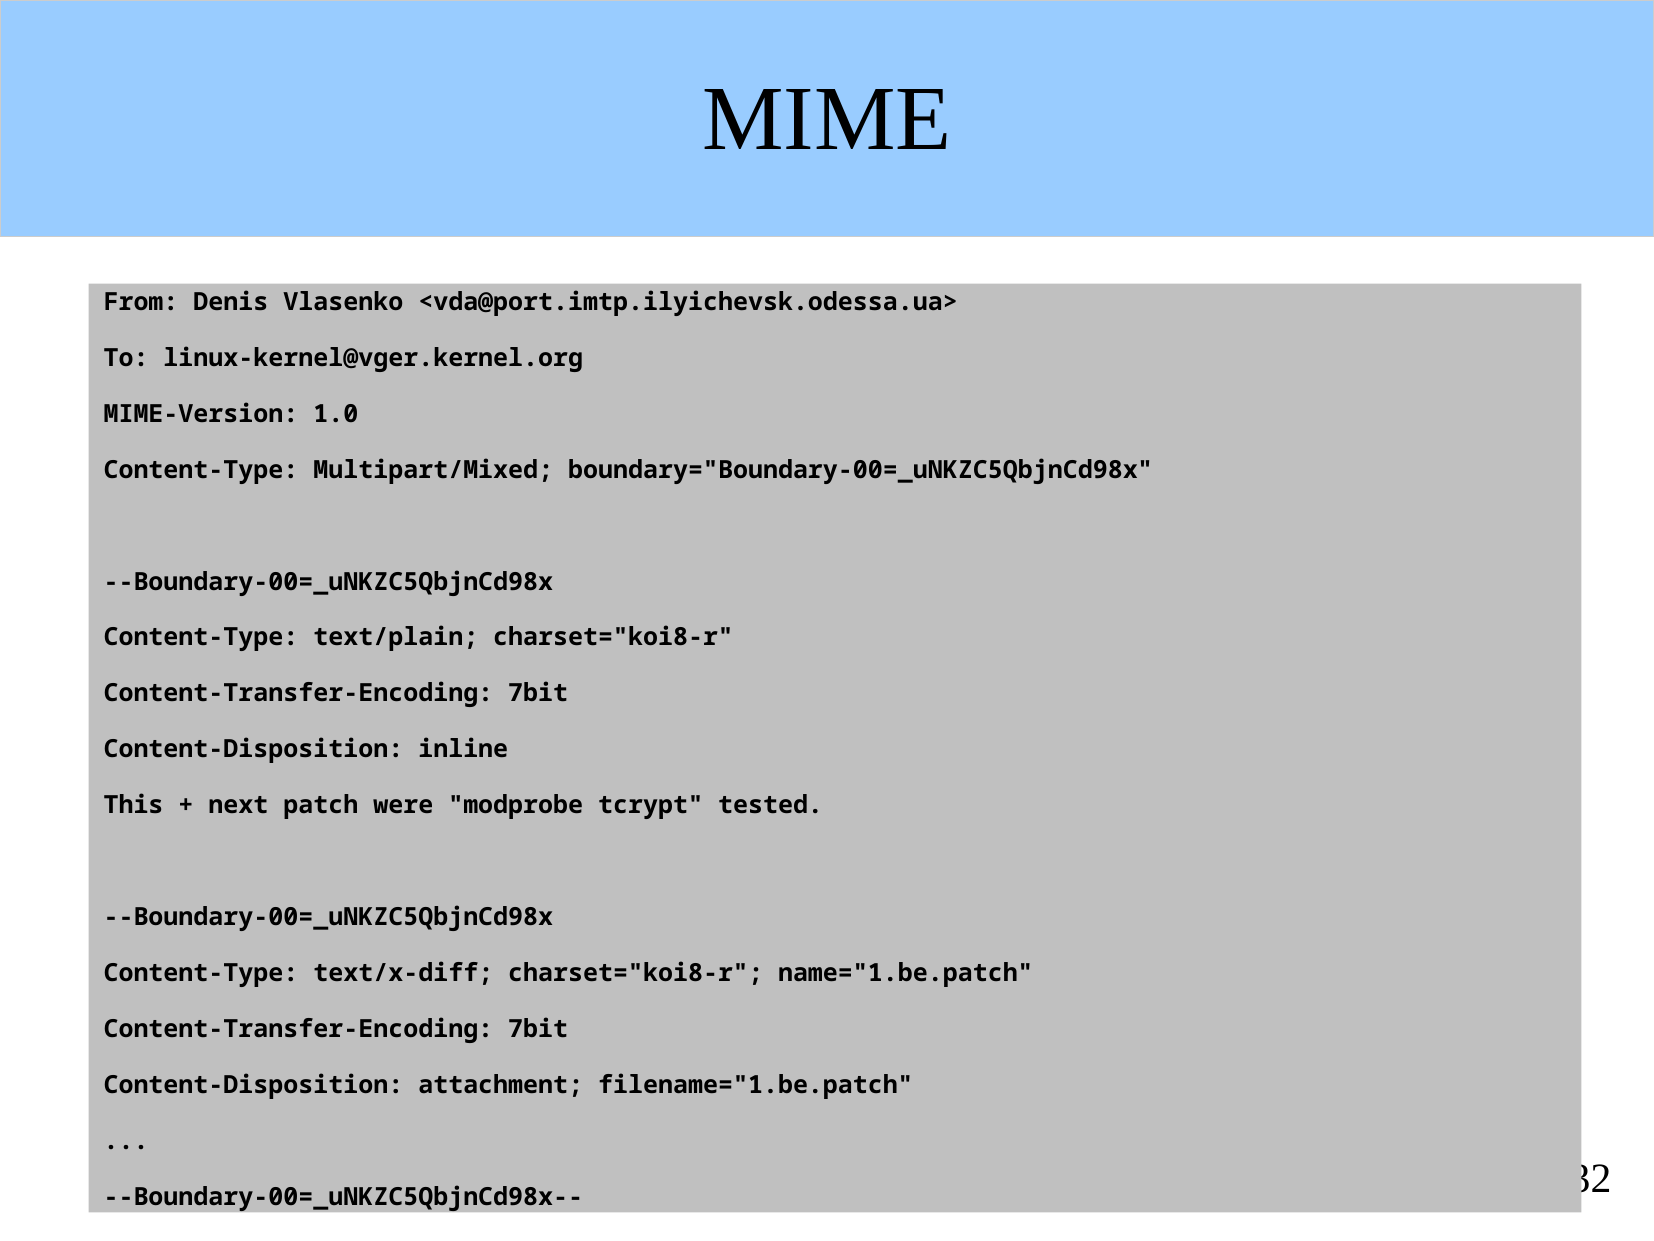

# MIME
 From: Denis Vlasenko <vda@port.imtp.ilyichevsk.odessa.ua>
 To: linux-kernel@vger.kernel.org
 MIME-Version: 1.0
 Content-Type: Multipart/Mixed; boundary="Boundary-00=_uNKZC5QbjnCd98x"
 --Boundary-00=_uNKZC5QbjnCd98x
 Content-Type: text/plain; charset="koi8-r"
 Content-Transfer-Encoding: 7bit
 Content-Disposition: inline
 This + next patch were "modprobe tcrypt" tested.
 --Boundary-00=_uNKZC5QbjnCd98x
 Content-Type: text/x-diff; charset="koi8-r"; name="1.be.patch"
 Content-Transfer-Encoding: 7bit
 Content-Disposition: attachment; filename="1.be.patch"
 ...
 --Boundary-00=_uNKZC5QbjnCd98x--